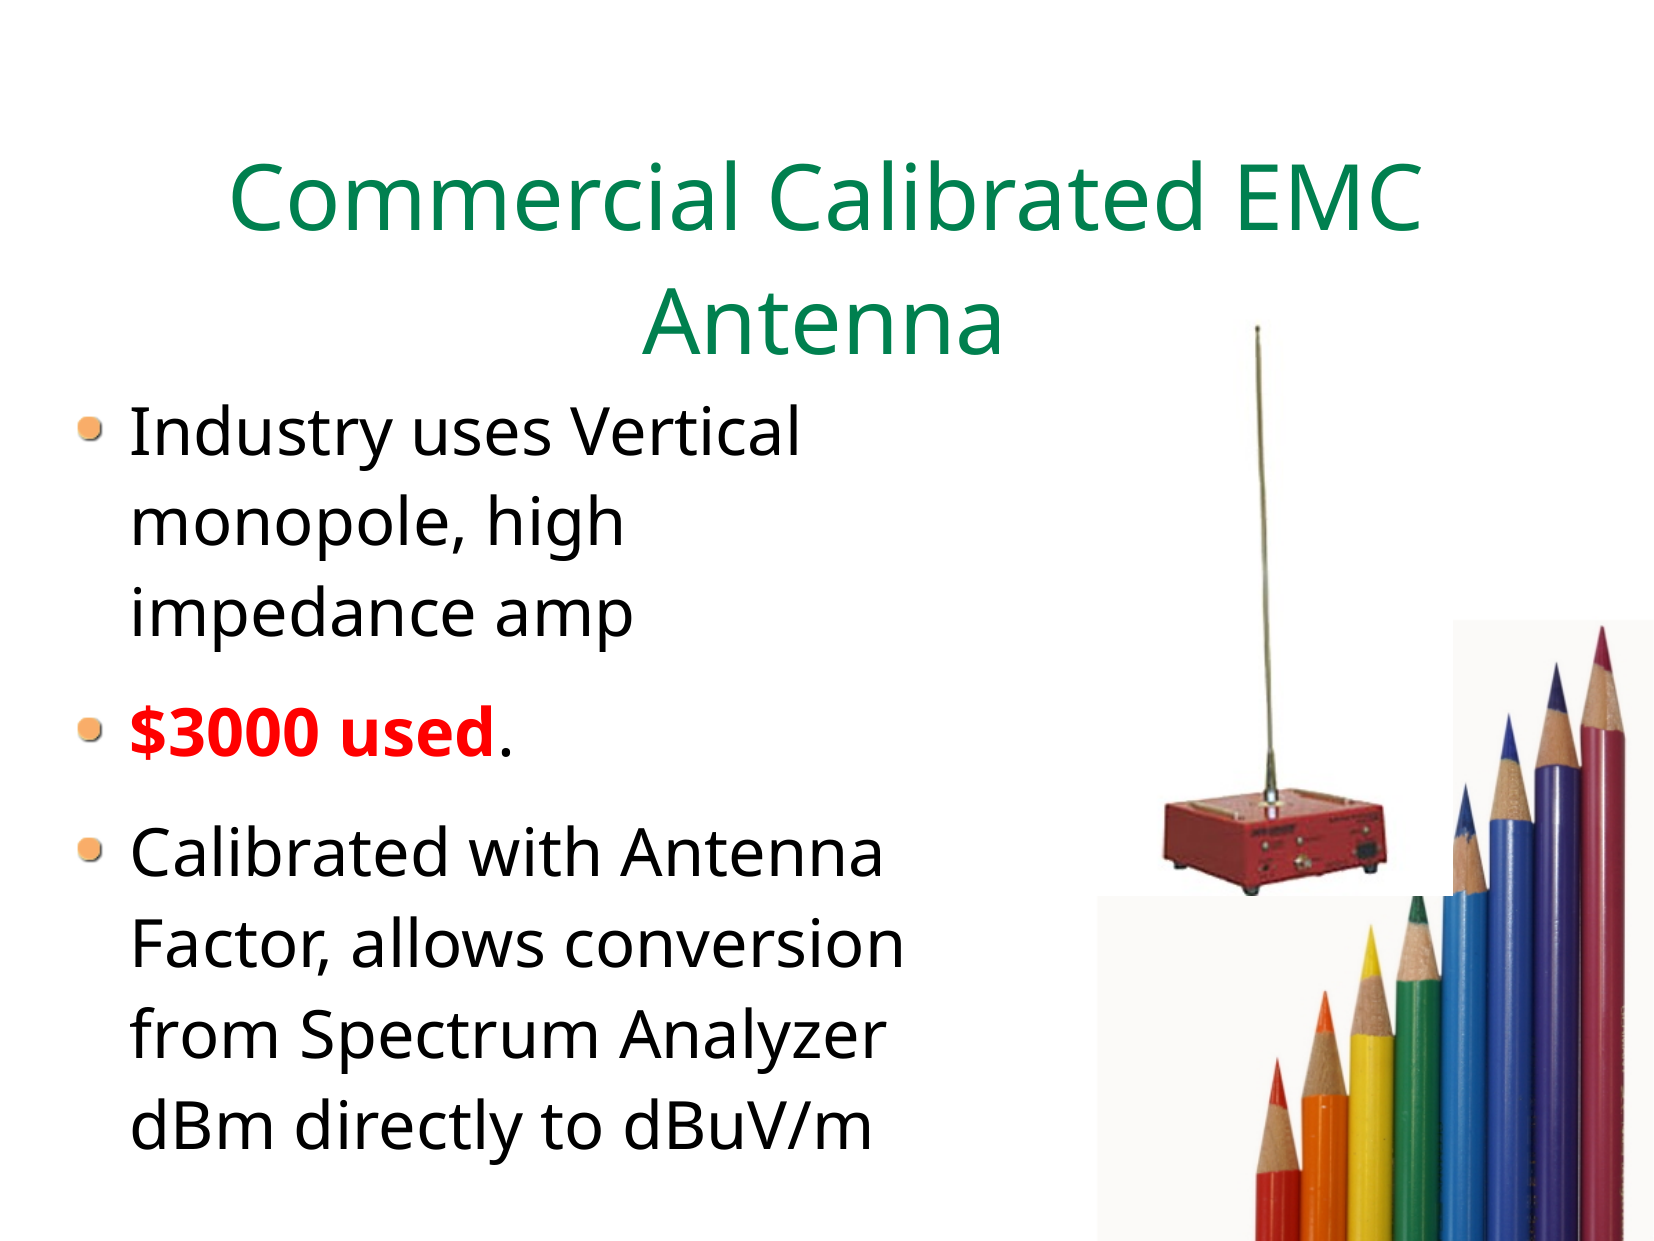

# Commercial Calibrated EMC Antenna
Industry uses Vertical monopole, high impedance amp
$3000 used.
Calibrated with Antenna Factor, allows conversion from Spectrum Analyzer dBm directly to dBuV/m